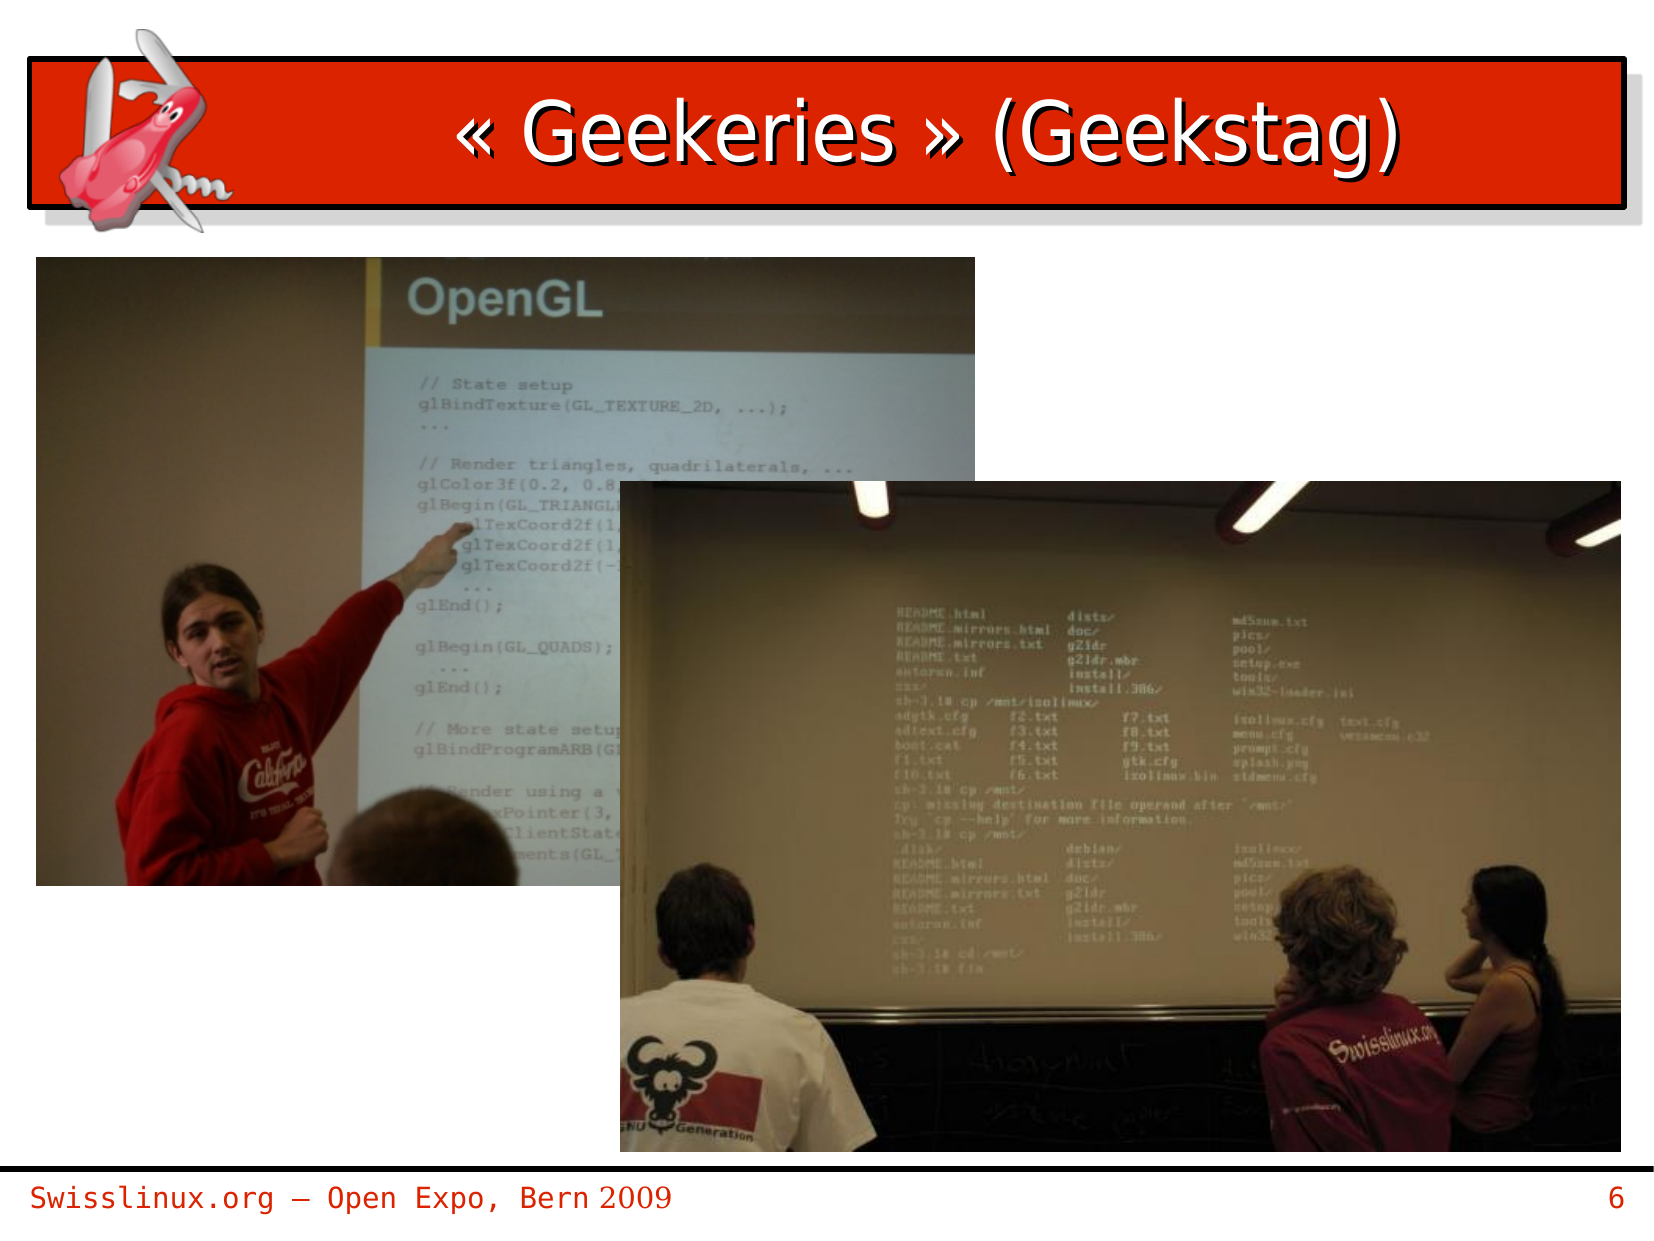

# « Geekeries » (Geekstag)
26 Janvier 2007
6